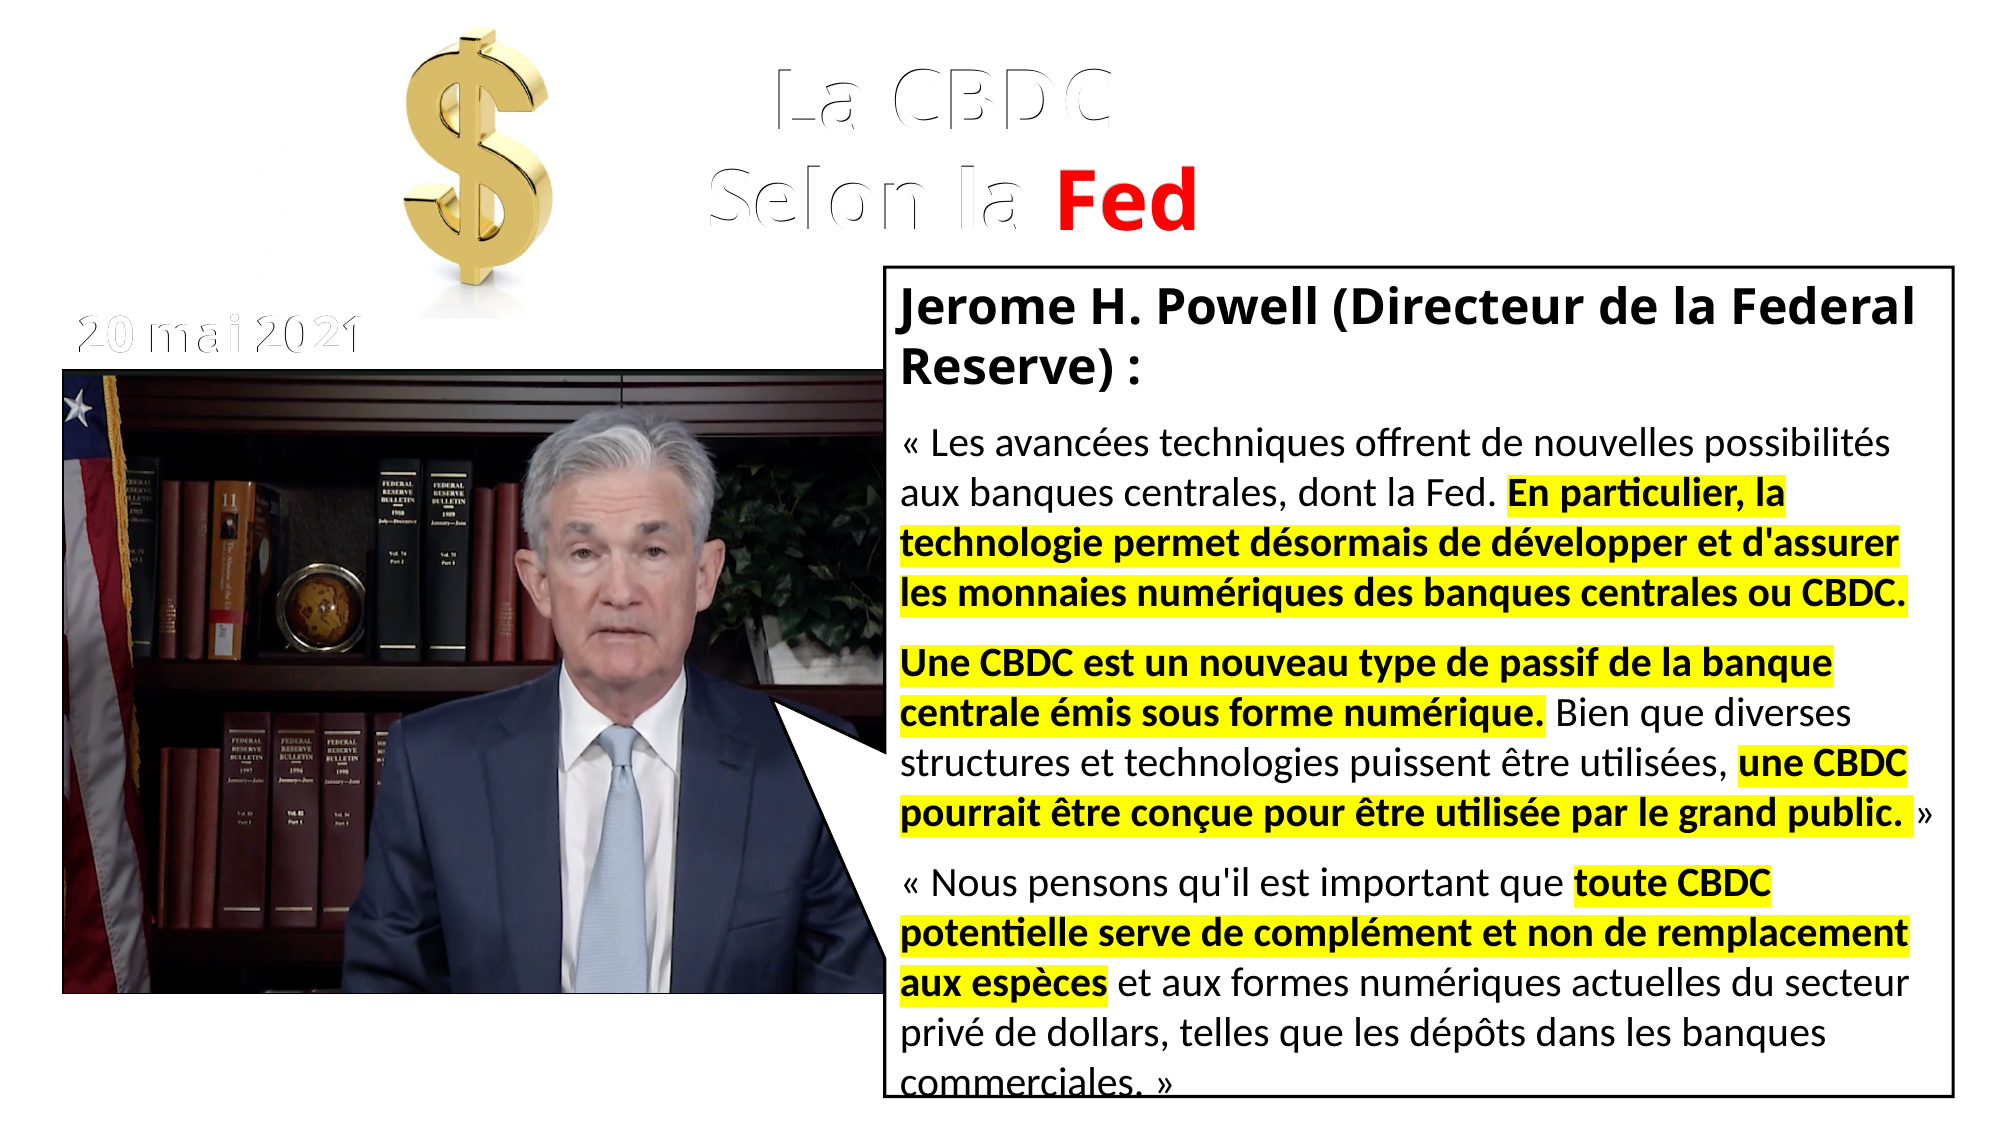

La CBDC
Selon la Fed
Jerome H. Powell (Directeur de la Federal Reserve) :
« Les avancées techniques offrent de nouvelles possibilités aux banques centrales, dont la Fed. En particulier, la technologie permet désormais de développer et d'assurer les monnaies numériques des banques centrales ou CBDC.
Une CBDC est un nouveau type de passif de la banque centrale émis sous forme numérique. Bien que diverses structures et technologies puissent être utilisées, une CBDC pourrait être conçue pour être utilisée par le grand public. »
« Nous pensons qu'il est important que toute CBDC potentielle serve de complément et non de remplacement aux espèces et aux formes numériques actuelles du secteur privé de dollars, telles que les dépôts dans les banques commerciales. »
20 mai 2021